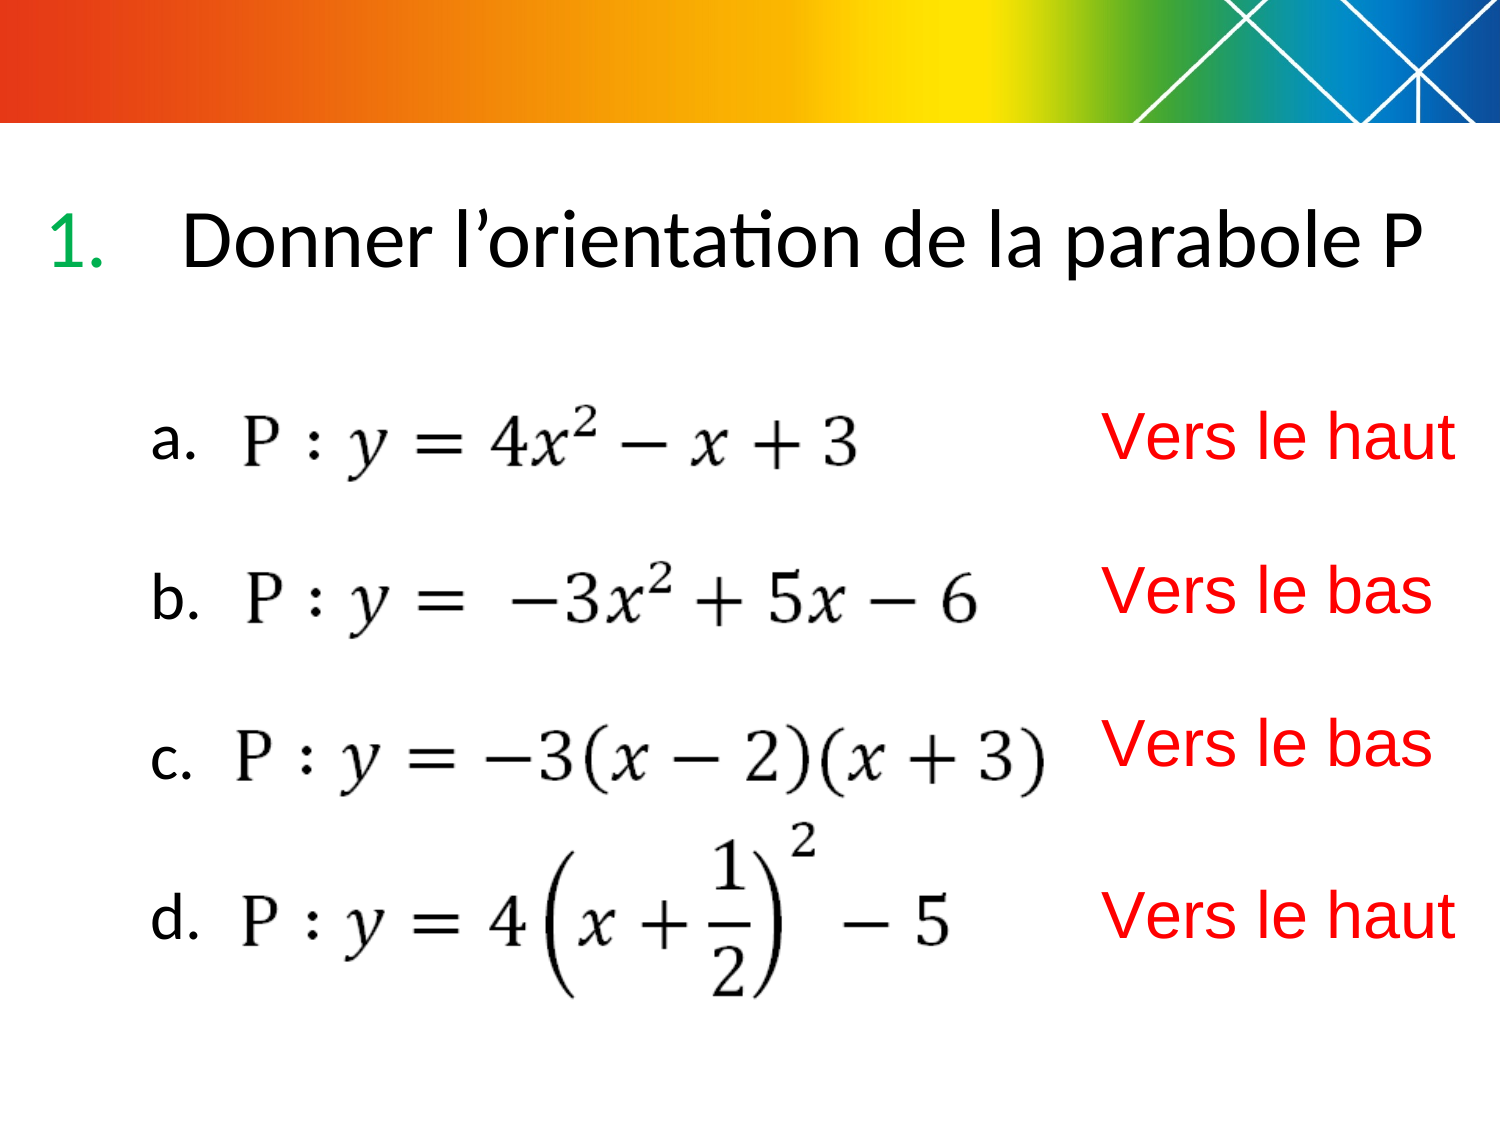

# Donner l’orientation de la parabole P
a.
b.
c.
d.
Vers le haut
Vers le bas
Vers le bas
Vers le haut